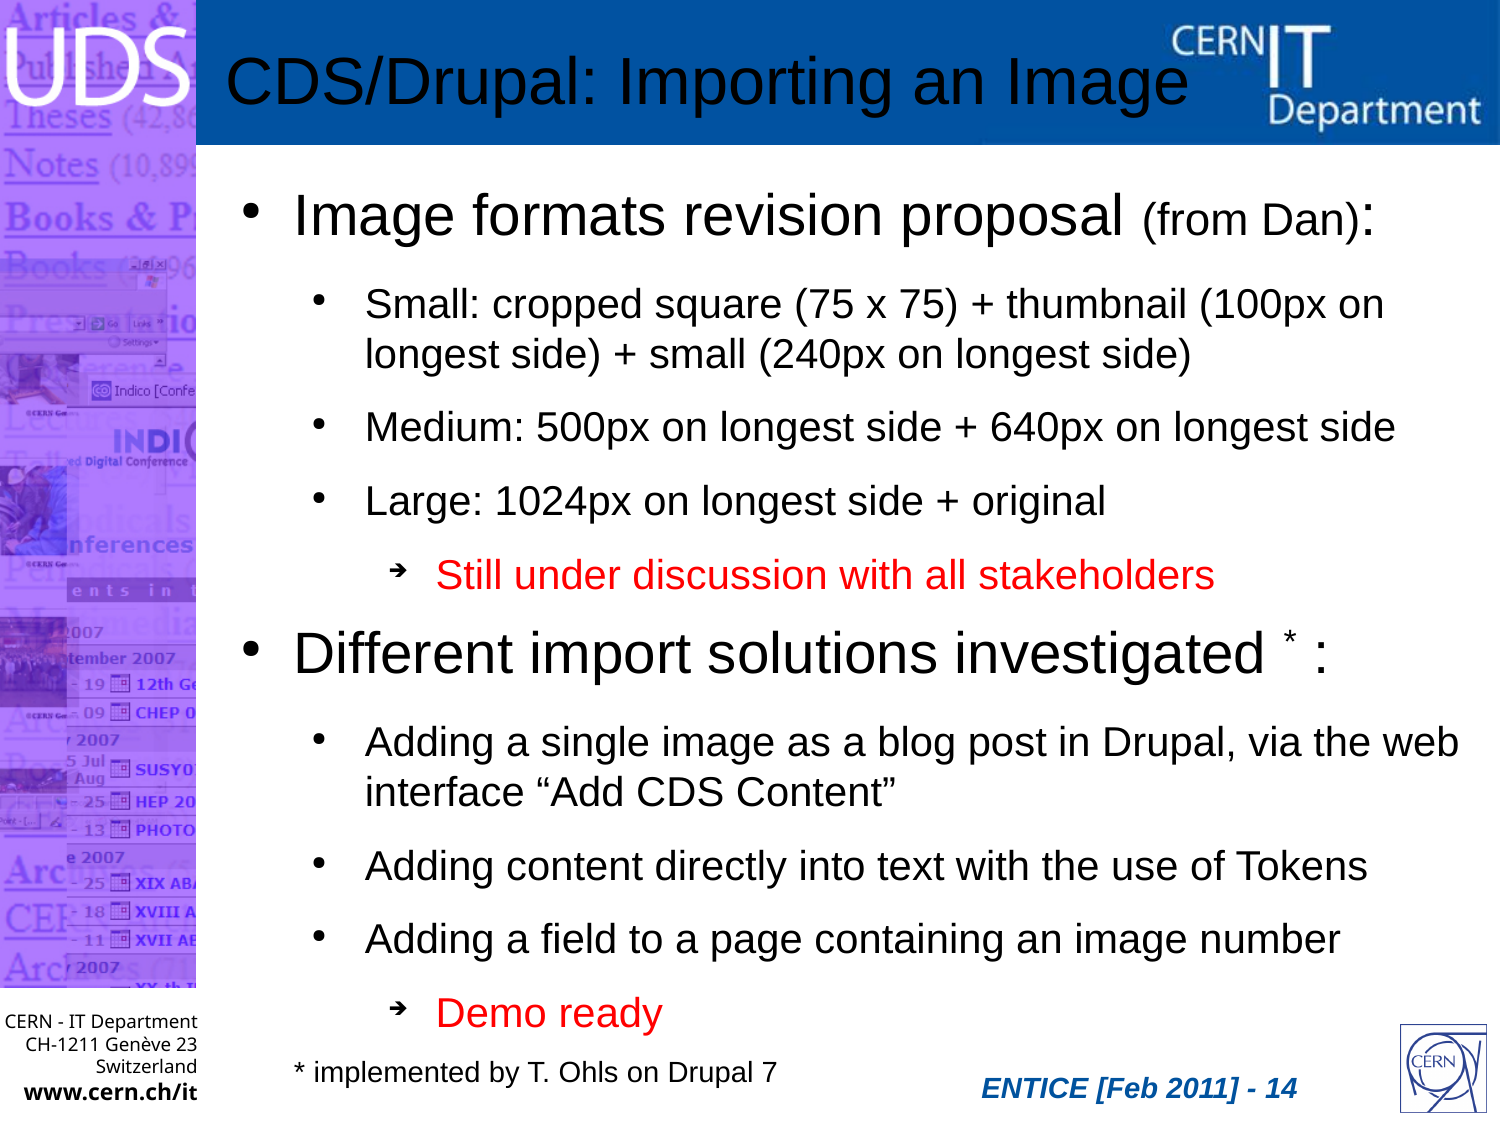

CDS/Drupal: Importing an Image
# Image formats revision proposal (from Dan):
Small: cropped square (75 x 75) + thumbnail (100px on longest side) + small (240px on longest side)
Medium: 500px on longest side + 640px on longest side
Large: 1024px on longest side + original
Still under discussion with all stakeholders
Different import solutions investigated * :
Adding a single image as a blog post in Drupal, via the web interface “Add CDS Content”
Adding content directly into text with the use of Tokens
Adding a field to a page containing an image number
Demo ready
* implemented by T. Ohls on Drupal 7